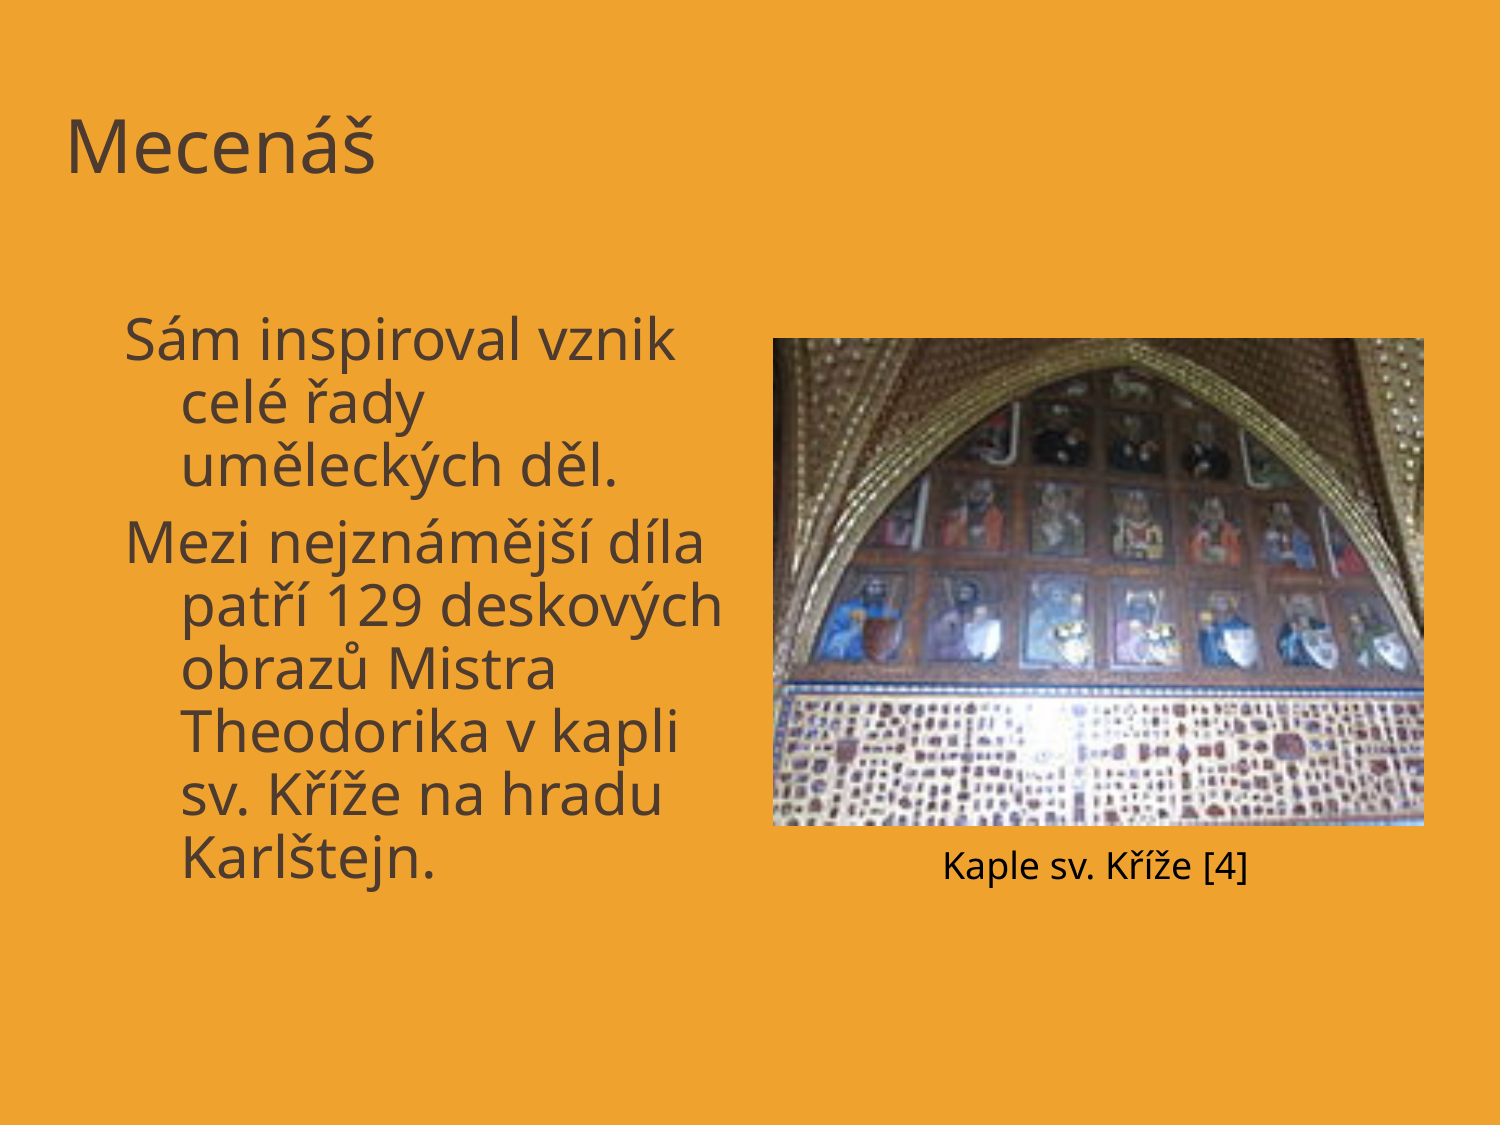

# Mecenáš
Sám inspiroval vznik celé řady uměleckých děl.
Mezi nejznámější díla patří 129 deskových obrazů Mistra Theodorika v kapli sv. Kříže na hradu Karlštejn.
Kaple sv. Kříže [4]